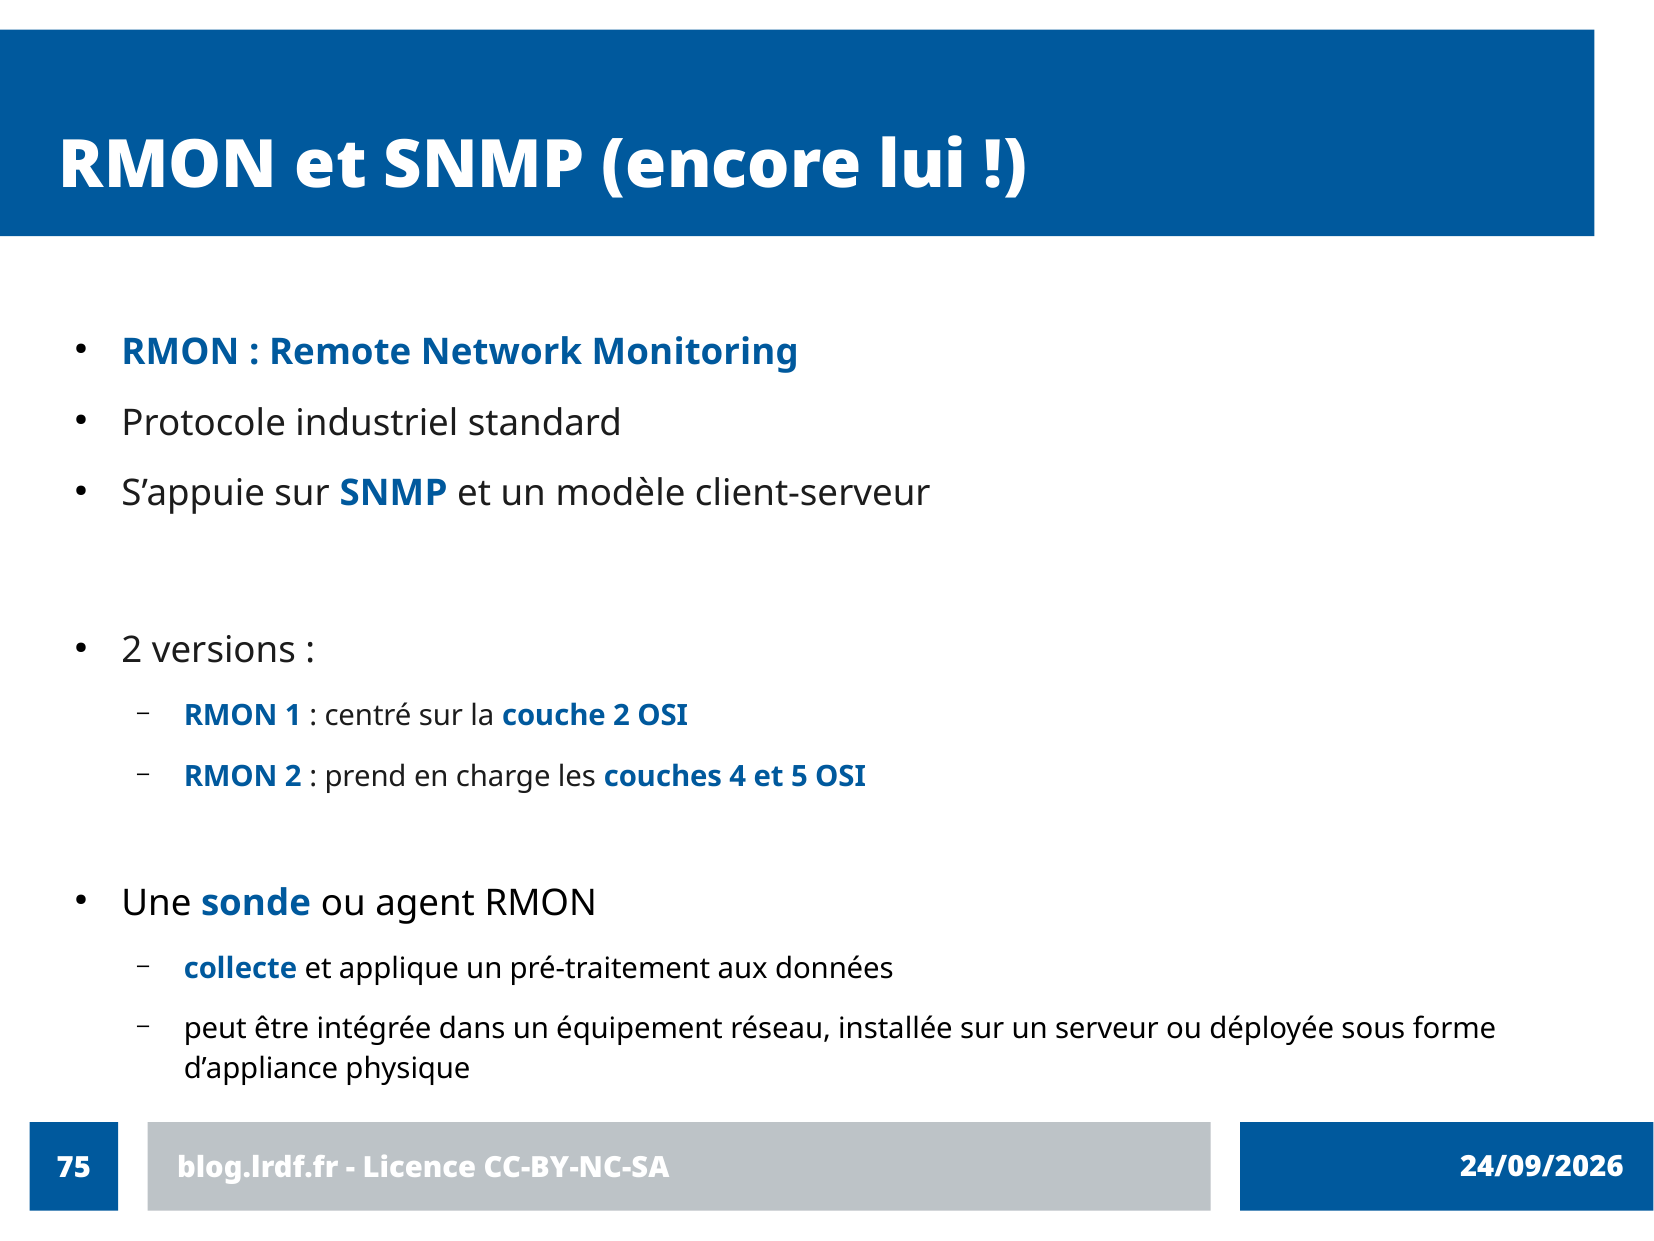

# RMON et SNMP (encore lui !)
RMON : Remote Network Monitoring
Protocole industriel standard
S’appuie sur SNMP et un modèle client-serveur
2 versions :
RMON 1 : centré sur la couche 2 OSI
RMON 2 : prend en charge les couches 4 et 5 OSI
Une sonde ou agent RMON
collecte et applique un pré-traitement aux données
peut être intégrée dans un équipement réseau, installée sur un serveur ou déployée sous forme d’appliance physique
75
blog.lrdf.fr - Licence CC-BY-NC-SA